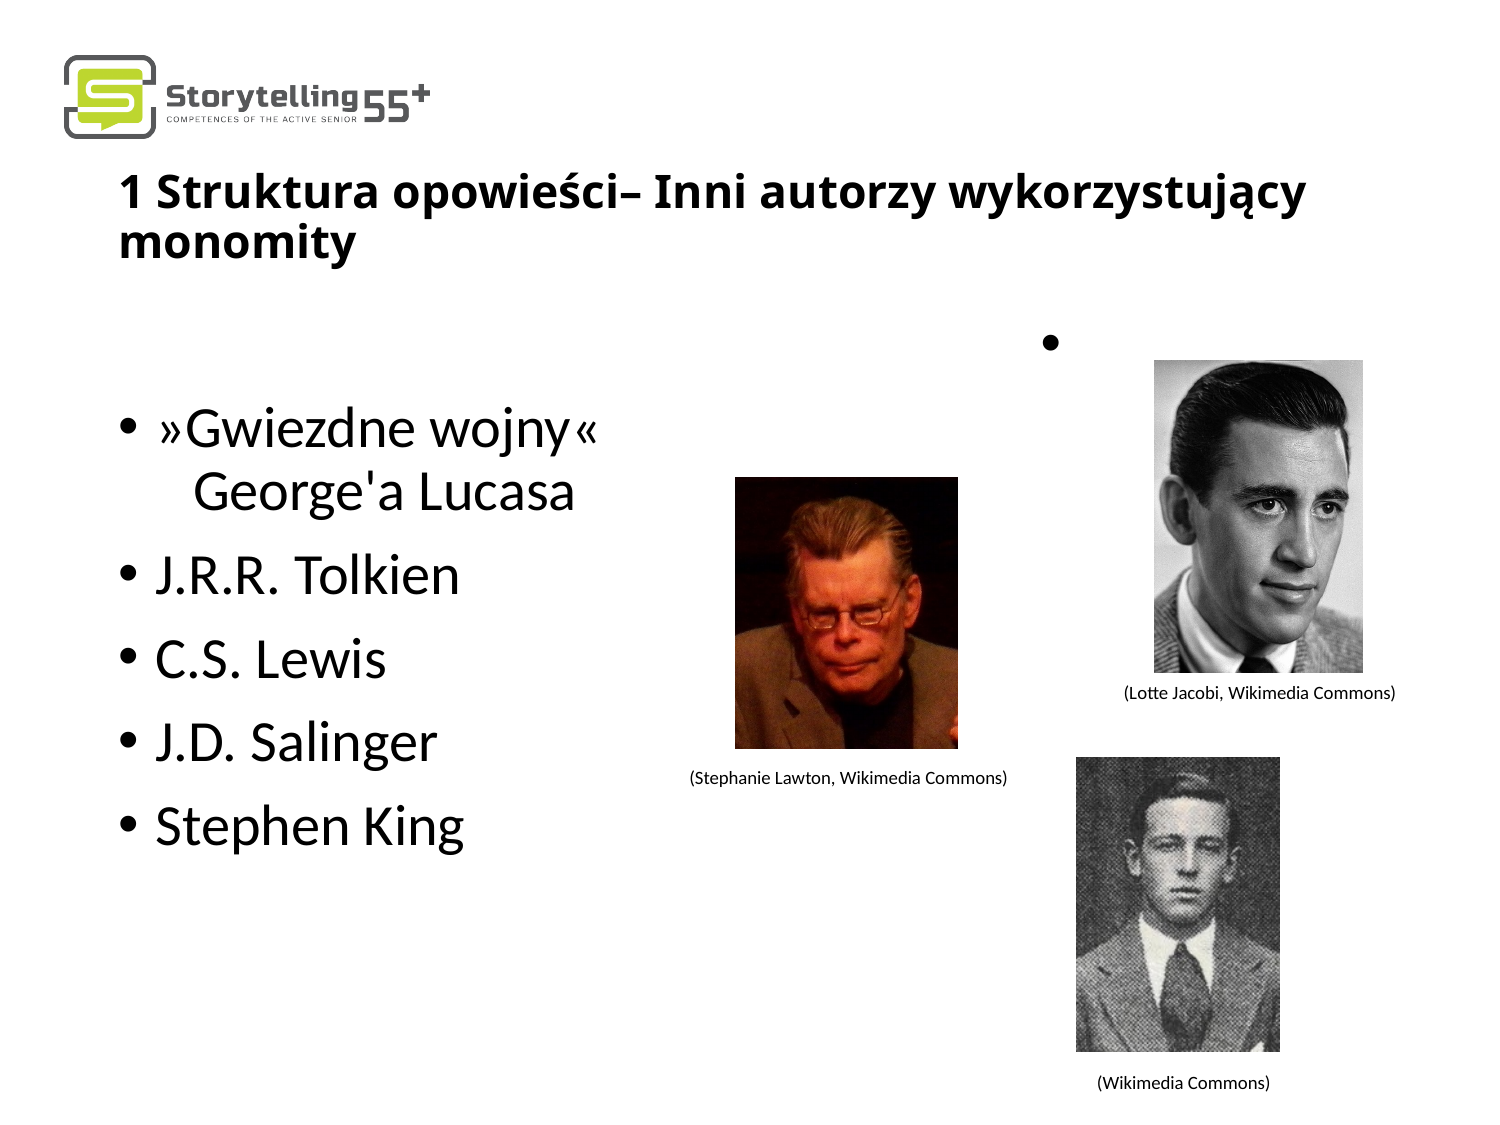

# 1 Struktura opowieści– Inni autorzy wykorzystujący monomity
»Gwiezdne wojny« George'a Lucasa
J.R.R. Tolkien
C.S. Lewis
J.D. Salinger
Stephen King
(Lotte Jacobi, Wikimedia Commons)
(Stephanie Lawton, Wikimedia Commons)
 (Wikimedia Commons)